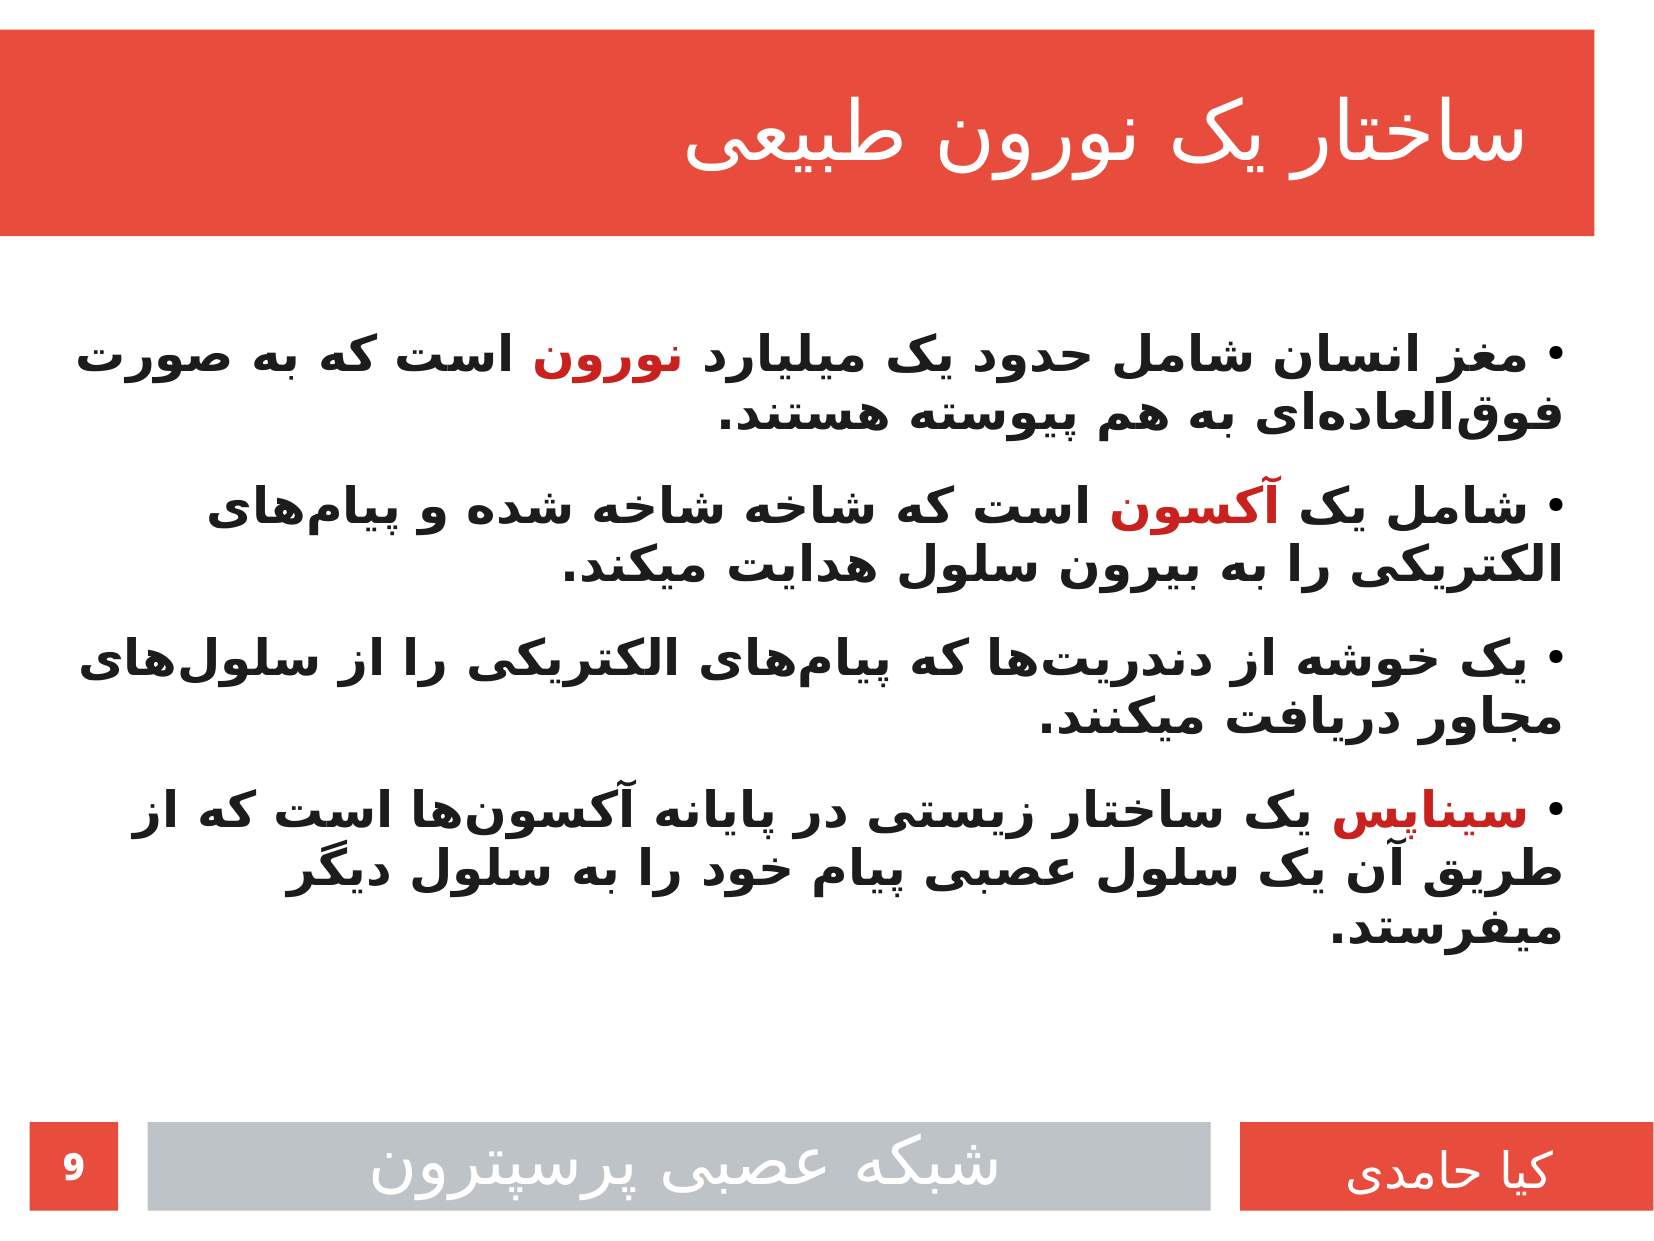

ساختار یک نورون طبیعی
# مغز انسان شامل حدود یک میلیارد نورون است که به صورت فوق‌العاده‌ای به هم پیوسته هستند.
 شامل یک آکسون است که شاخه شاخه شده و پیام‌های الکتریکی را به بیرون سلول هدایت میکند.
 یک خوشه از دندریت‌ها که پیام‌های الکتریکی را از سلول‌های مجاور دریافت میکنند.
 سیناپس یک ساختار زیستی در پایانه آکسون‌ها است که از طریق آن یک سلول عصبی پیام خود را به سلول دیگر میفرستد.
9
 شبکه عصبی پرسپترون
کیا حامدی